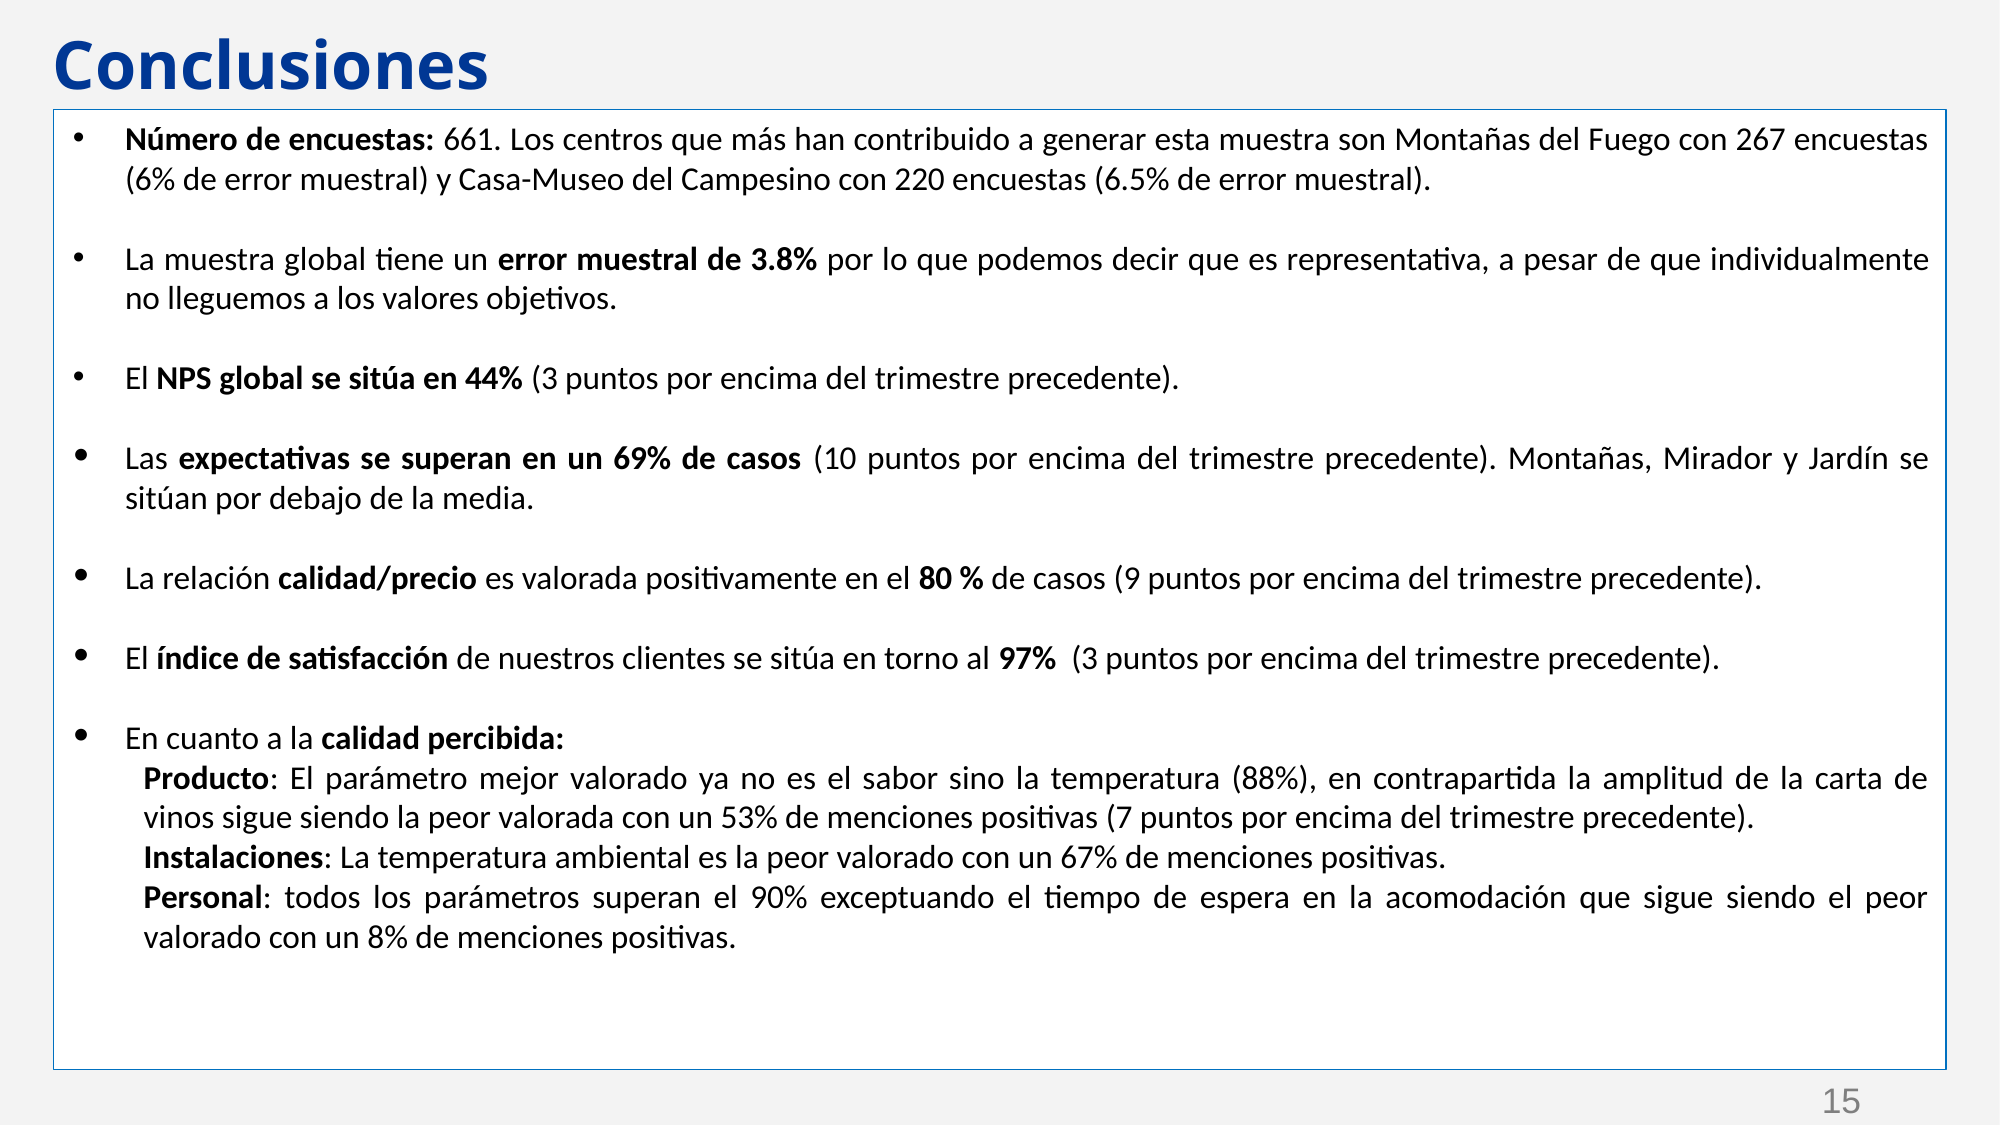

Conclusiones
Número de encuestas: 661. Los centros que más han contribuido a generar esta muestra son Montañas del Fuego con 267 encuestas (6% de error muestral) y Casa-Museo del Campesino con 220 encuestas (6.5% de error muestral).
La muestra global tiene un error muestral de 3.8% por lo que podemos decir que es representativa, a pesar de que individualmente no lleguemos a los valores objetivos.
El NPS global se sitúa en 44% (3 puntos por encima del trimestre precedente).
Las expectativas se superan en un 69% de casos (10 puntos por encima del trimestre precedente). Montañas, Mirador y Jardín se sitúan por debajo de la media.
La relación calidad/precio es valorada positivamente en el 80 % de casos (9 puntos por encima del trimestre precedente).
El índice de satisfacción de nuestros clientes se sitúa en torno al 97% (3 puntos por encima del trimestre precedente).
En cuanto a la calidad percibida:
Producto: El parámetro mejor valorado ya no es el sabor sino la temperatura (88%), en contrapartida la amplitud de la carta de vinos sigue siendo la peor valorada con un 53% de menciones positivas (7 puntos por encima del trimestre precedente).
Instalaciones: La temperatura ambiental es la peor valorado con un 67% de menciones positivas.
Personal: todos los parámetros superan el 90% exceptuando el tiempo de espera en la acomodación que sigue siendo el peor valorado con un 8% de menciones positivas.